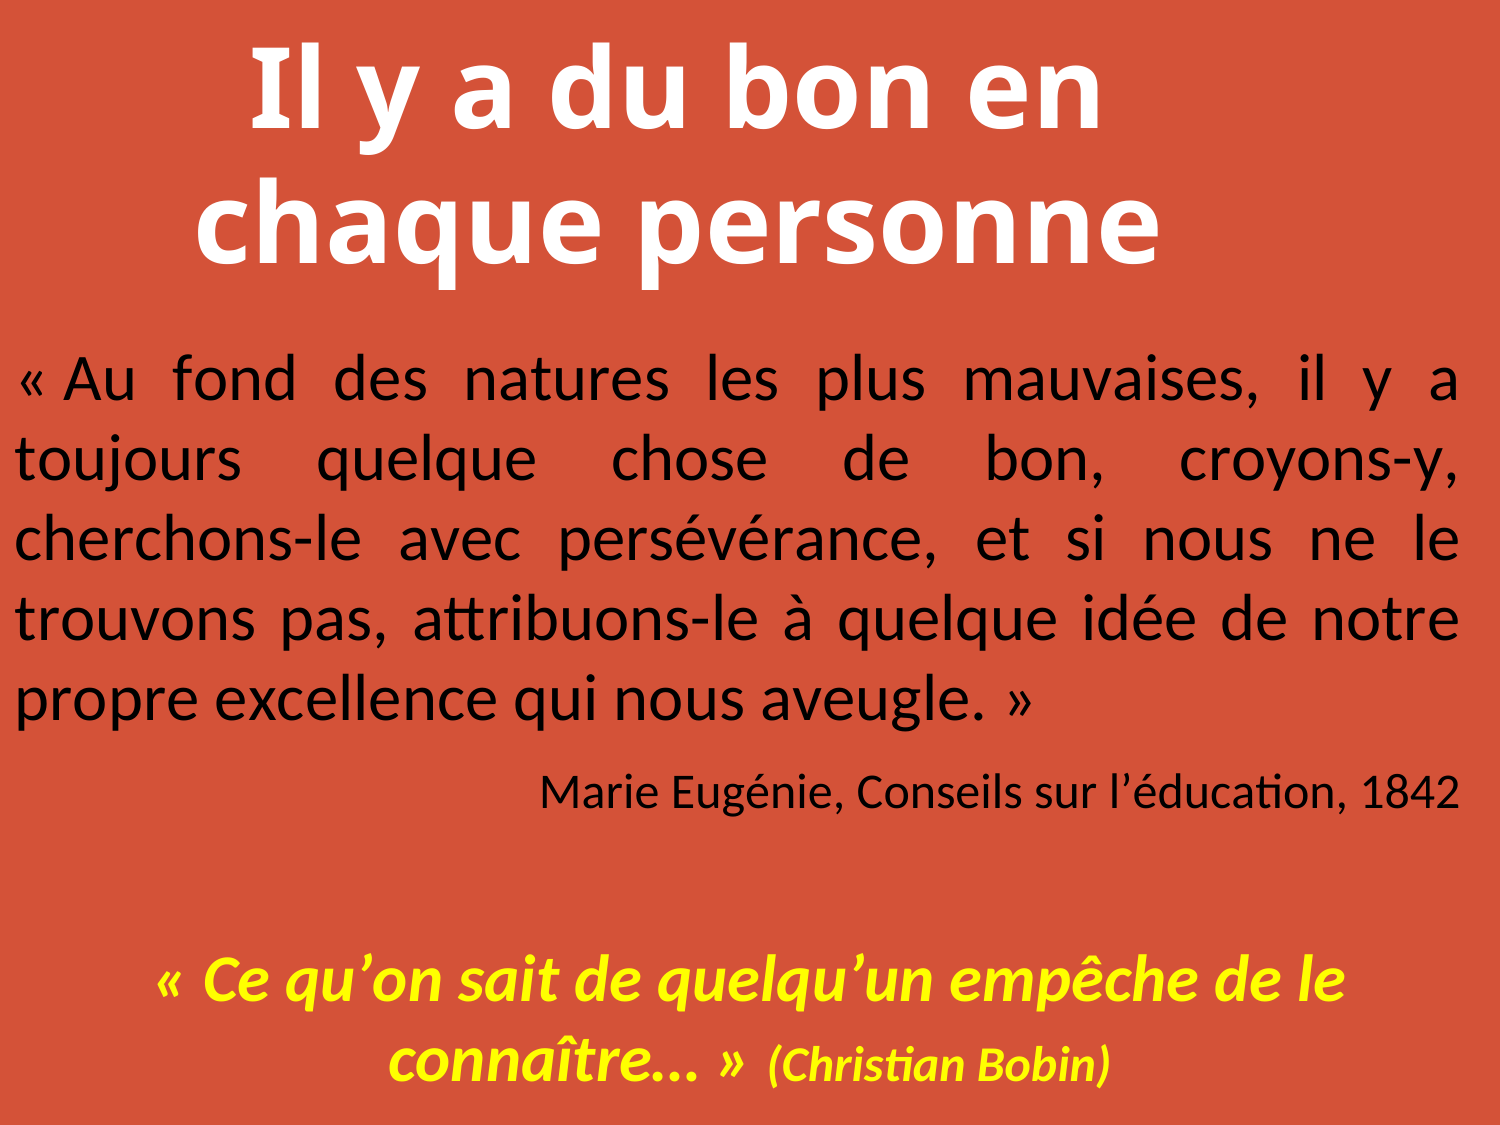

Il y a du bon en chaque personne
« Au fond des natures les plus mauvaises, il y a toujours quelque chose de bon, croyons-y, cherchons-le avec persévérance, et si nous ne le trouvons pas, attribuons-le à quelque idée de notre propre excellence qui nous aveugle. »
 Marie Eugénie, Conseils sur l’éducation, 1842
« Ce qu’on sait de quelqu’un empêche de le connaître… » (Christian Bobin)